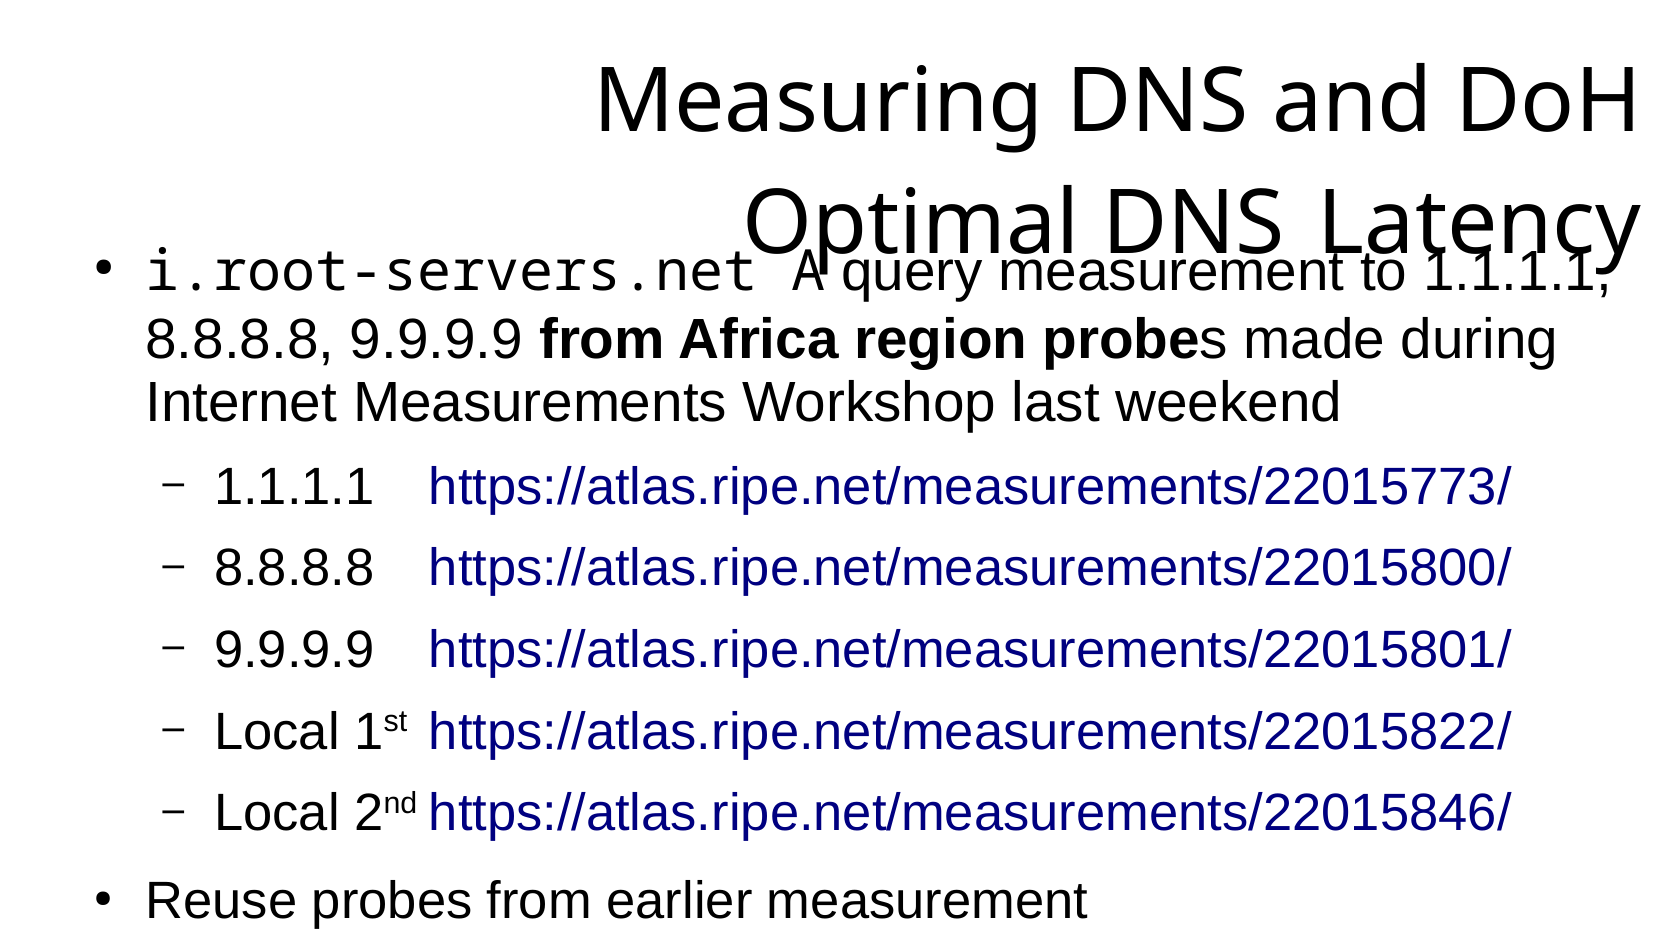

# Measuring DNS and DoH Optimal DNS Latency
i.root-servers.net A query measurement to 1.1.1.1, 8.8.8.8, 9.9.9.9 from Africa region probes made during Internet Measurements Workshop last weekend
1.1.1.1	https://atlas.ripe.net/measurements/22015773/
8.8.8.8	https://atlas.ripe.net/measurements/22015800/
9.9.9.9	https://atlas.ripe.net/measurements/22015801/
Local 1st	https://atlas.ripe.net/measurements/22015822/
Local 2nd	https://atlas.ripe.net/measurements/22015846/
Reuse probes from earlier measurement